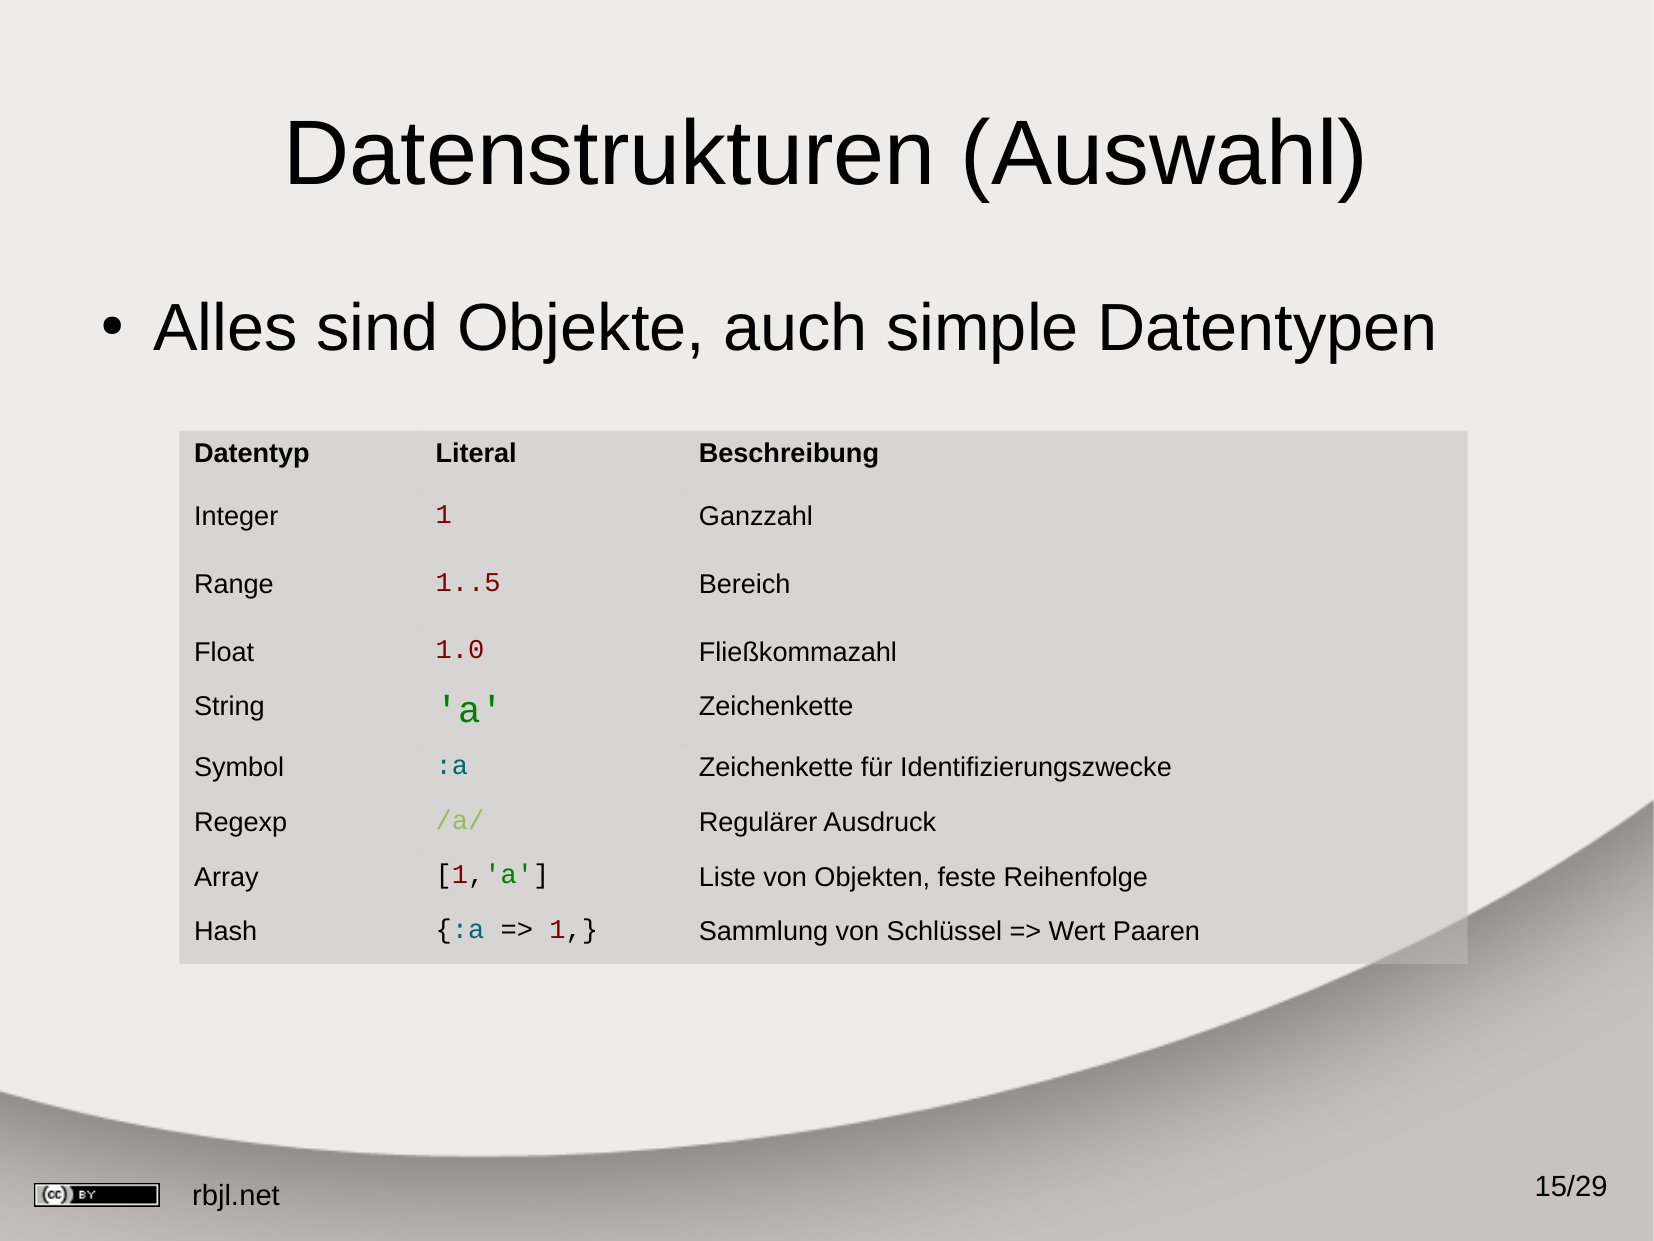

# Datenstrukturen (Auswahl)
Alles sind Objekte, auch simple Datentypen
| Datentyp | Literal | Beschreibung |
| --- | --- | --- |
| Integer | 1 | Ganzzahl |
| Range | 1..5 | Bereich |
| Float | 1.0 | Fließkommazahl |
| String | 'a' | Zeichenkette |
| Symbol | :a | Zeichenkette für Identifizierungszwecke |
| Regexp | /a/ | Regulärer Ausdruck |
| Array | [1,'a'] | Liste von Objekten, feste Reihenfolge |
| Hash | {:a => 1,} | Sammlung von Schlüssel => Wert Paaren |
15